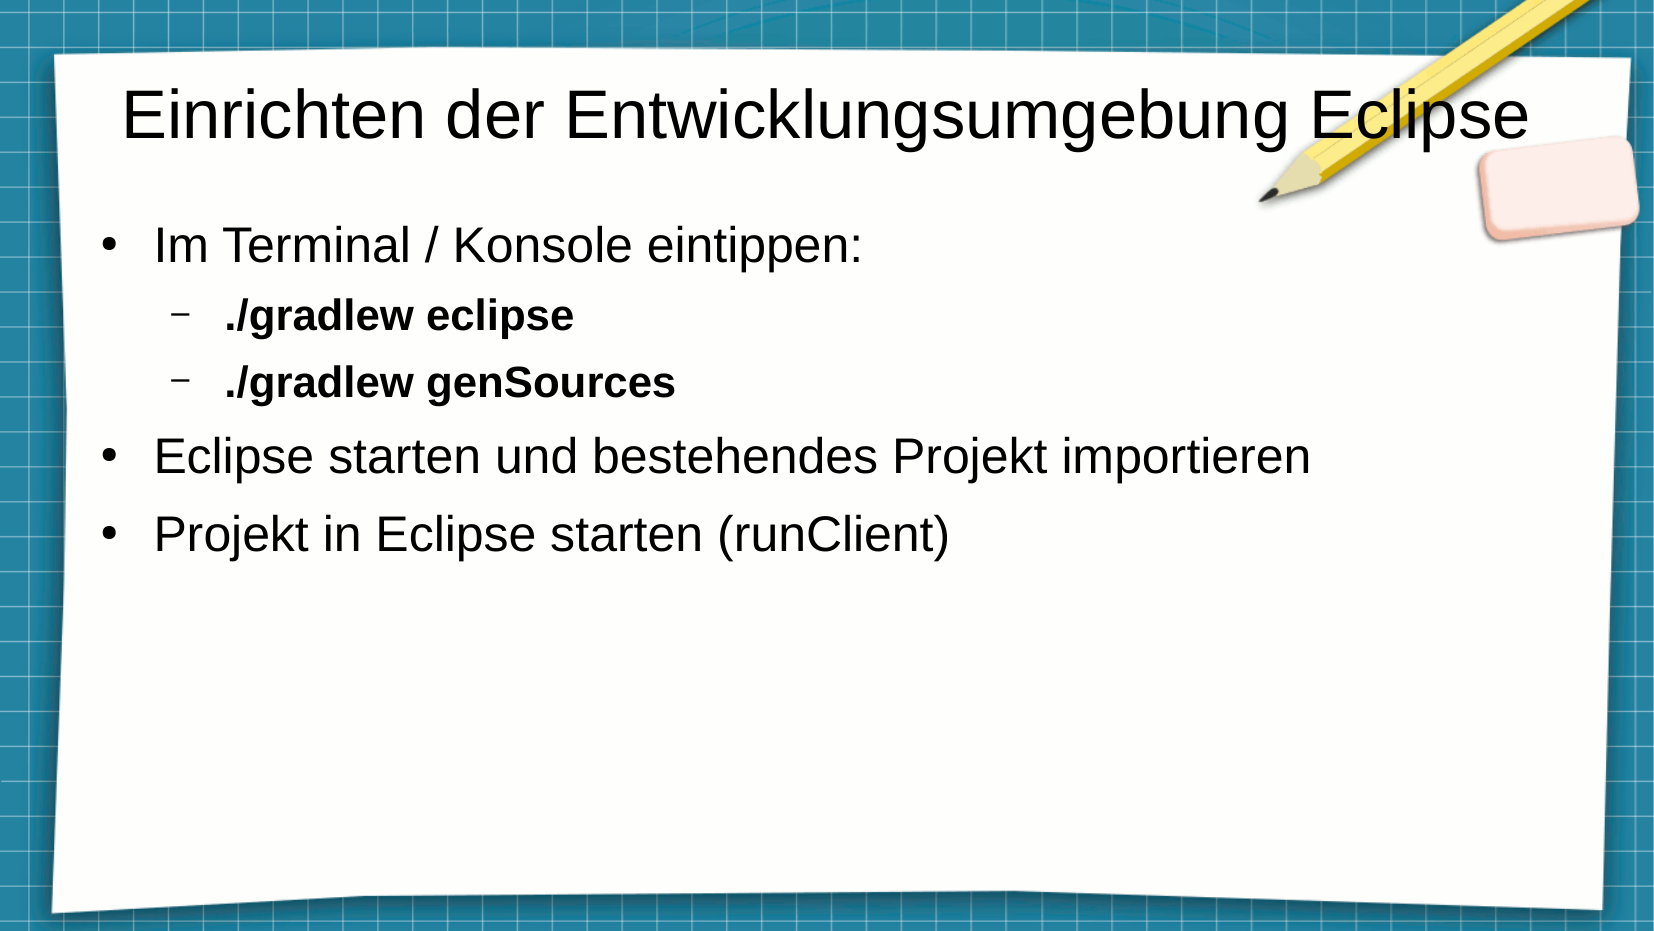

# Einrichten der Entwicklungsumgebung Eclipse
Im Terminal / Konsole eintippen:
./gradlew eclipse
./gradlew genSources
Eclipse starten und bestehendes Projekt importieren
Projekt in Eclipse starten (runClient)